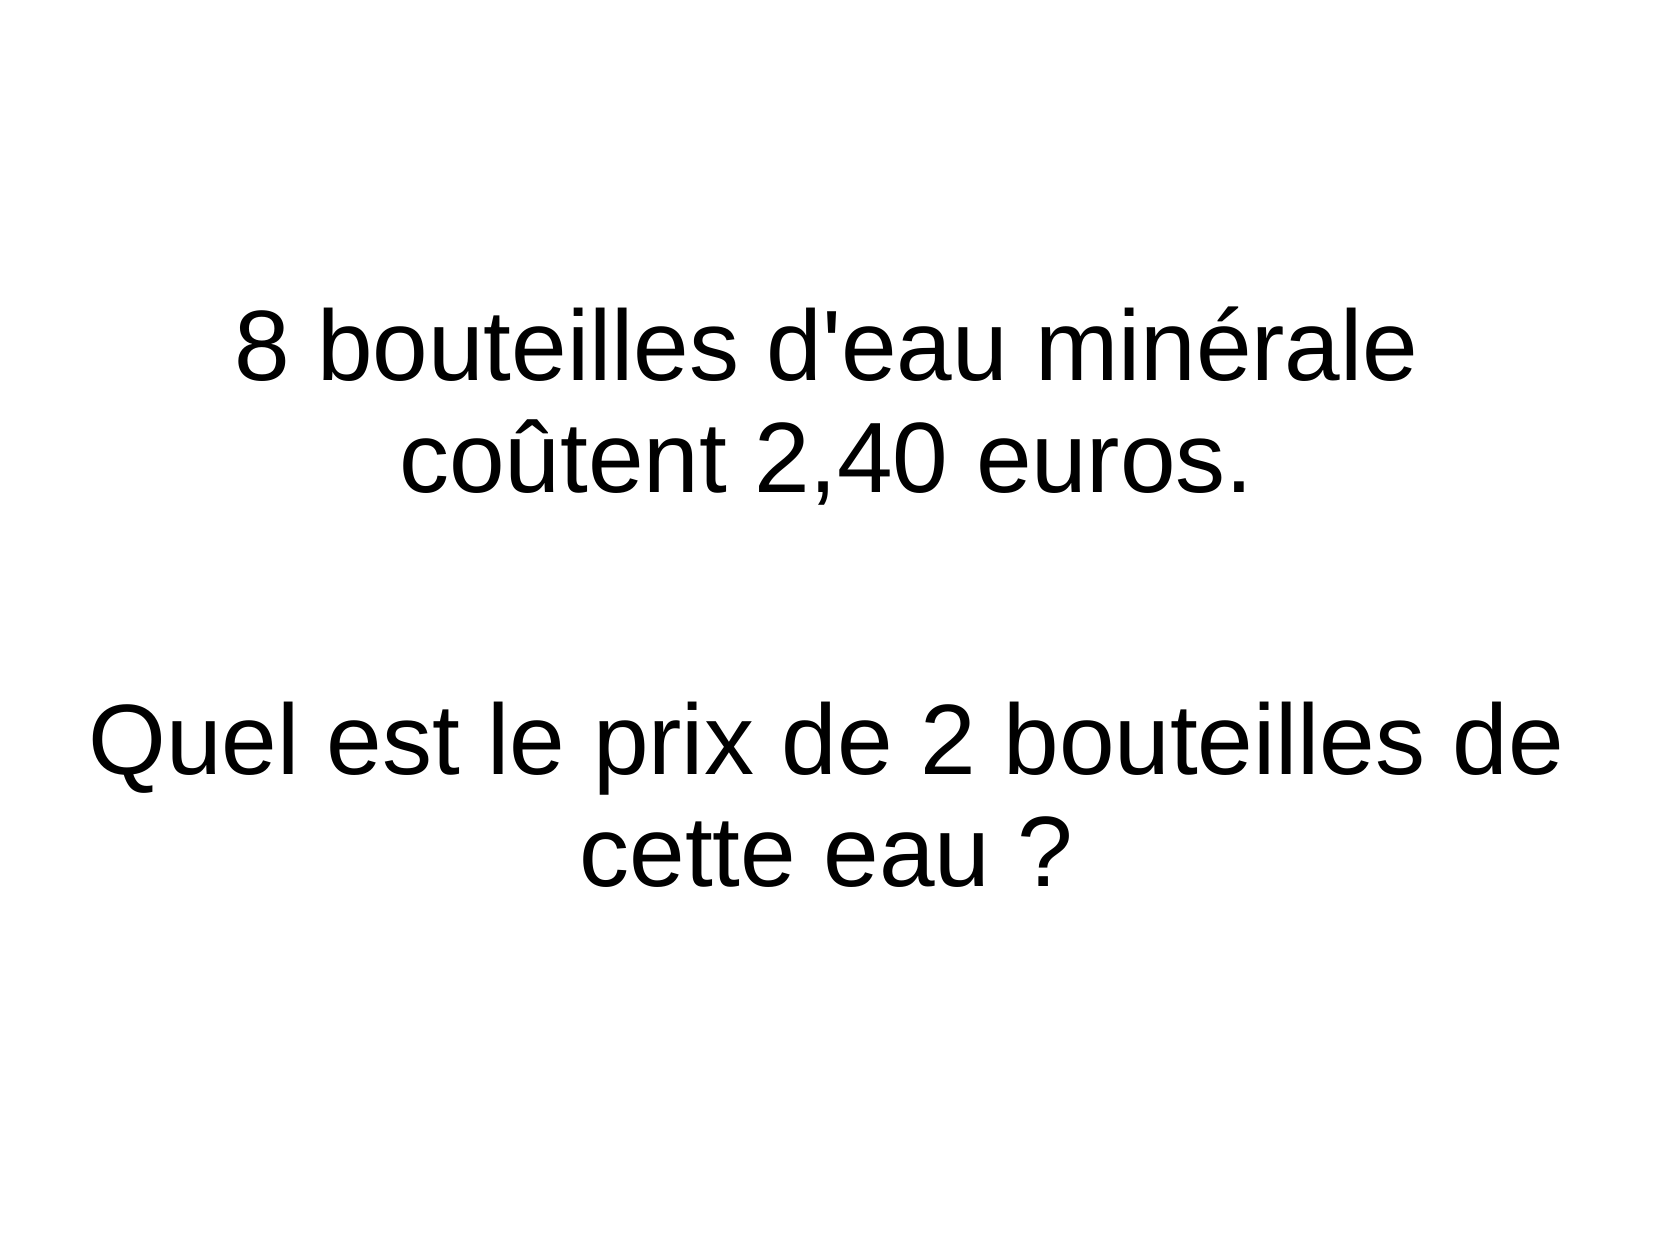

#
8 bouteilles d'eau minérale coûtent 2,40 euros.
Quel est le prix de 2 bouteilles de cette eau ?